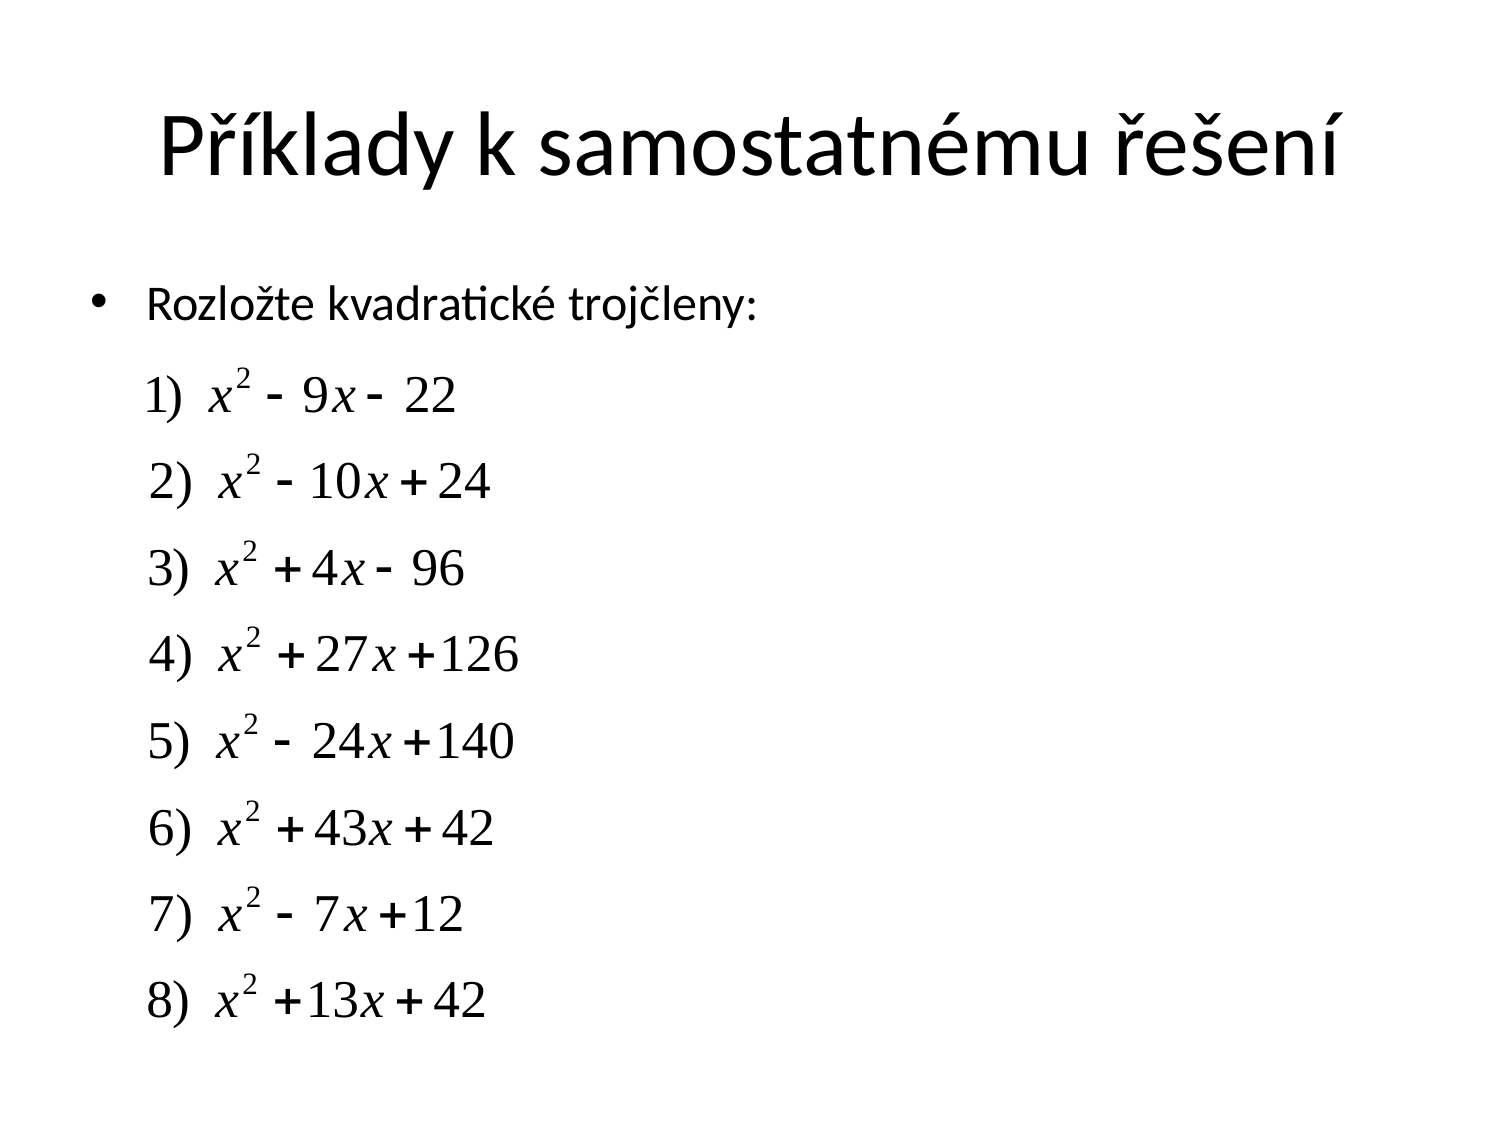

# Příklady k samostatnému řešení
Rozložte kvadratické trojčleny: